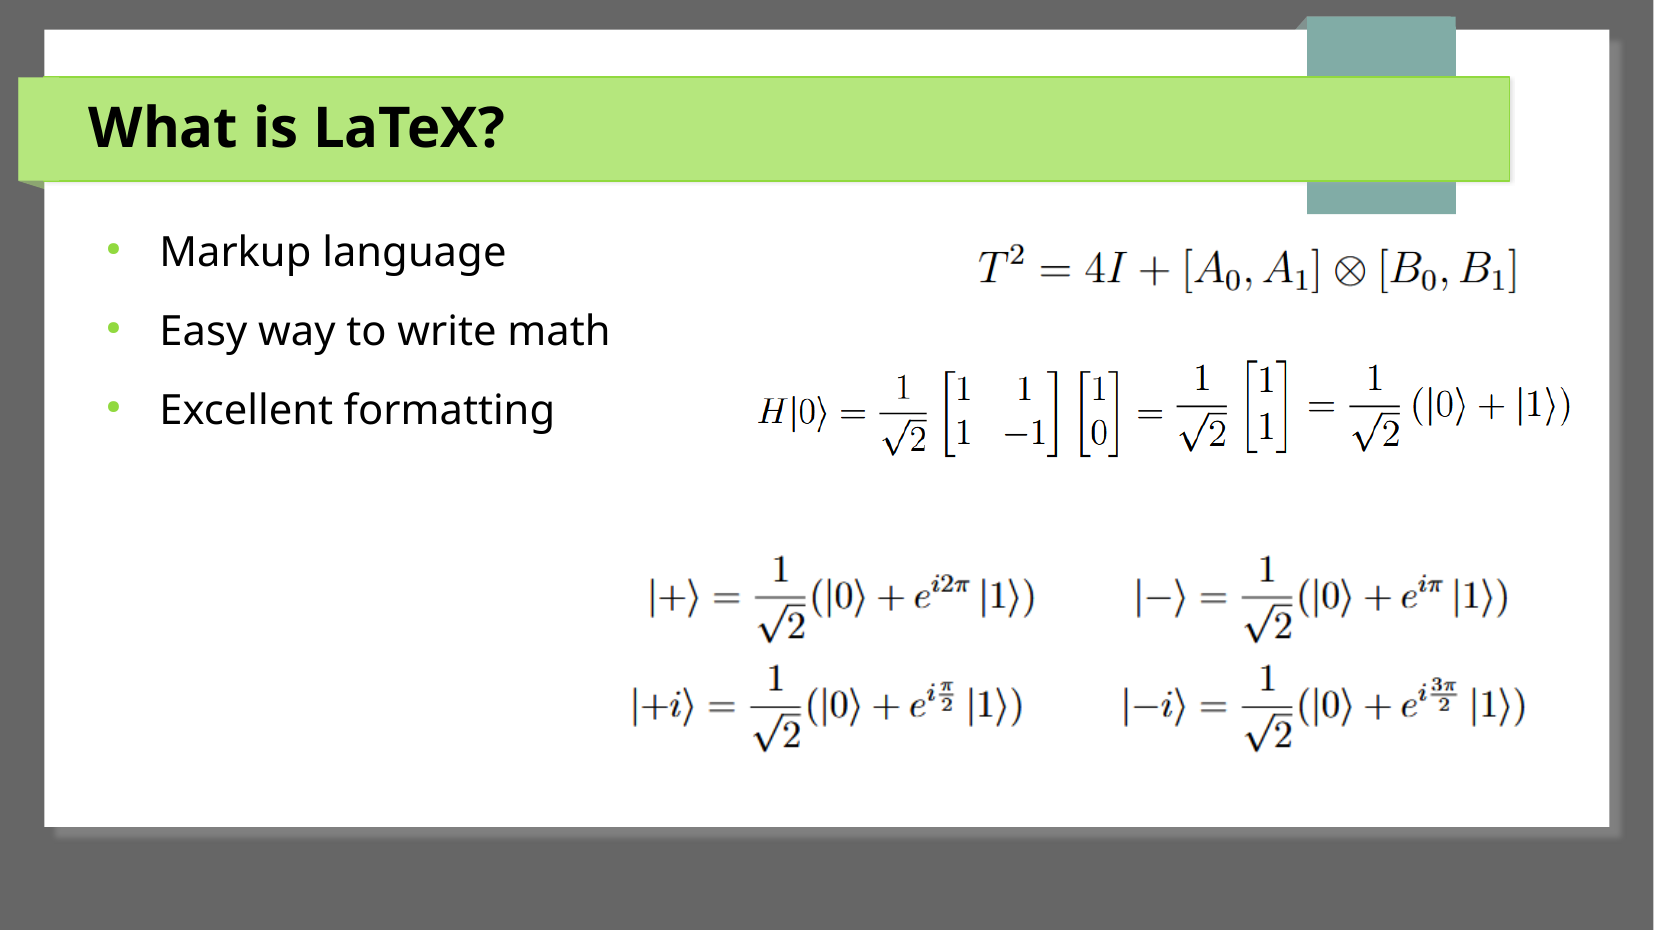

# What is LaTeX?
Markup language
Easy way to write math
Excellent formatting